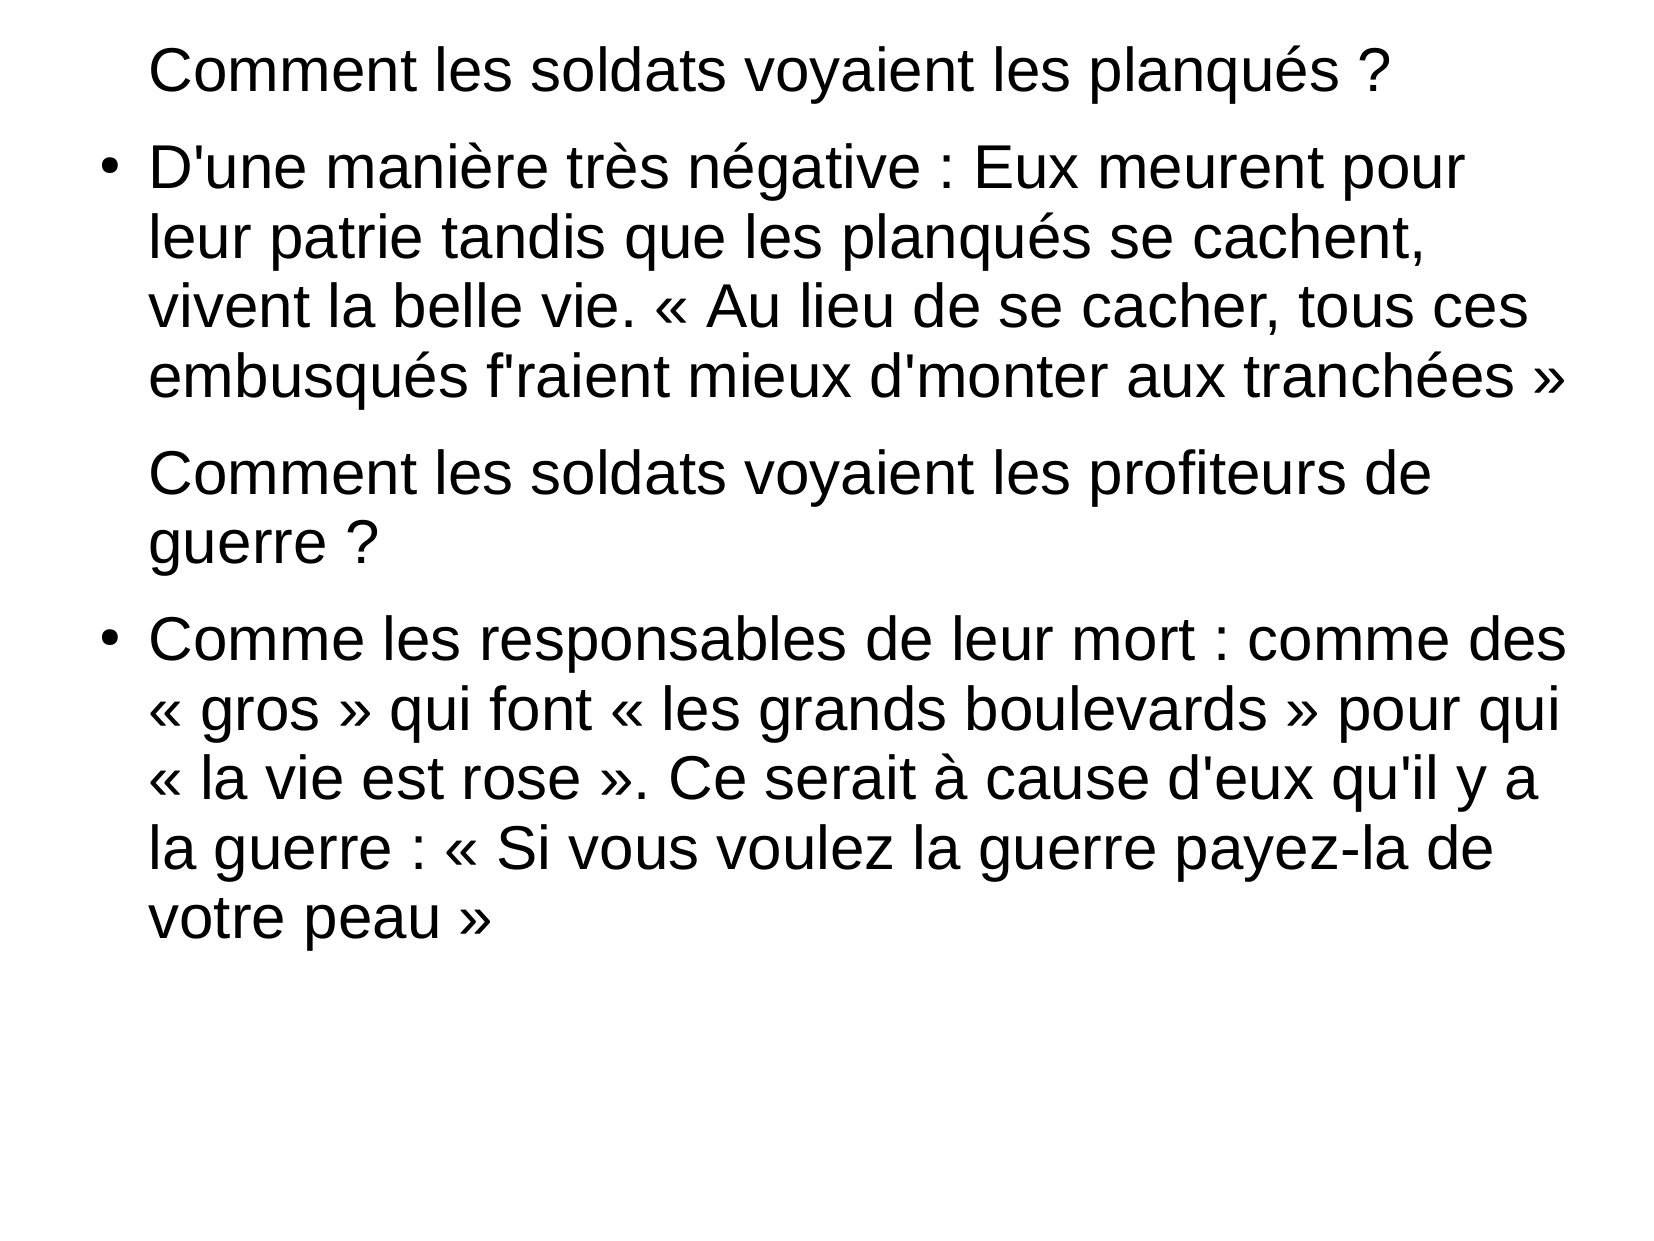

# Comment les soldats voyaient les planqués ?
D'une manière très négative : Eux meurent pour leur patrie tandis que les planqués se cachent, vivent la belle vie. « Au lieu de se cacher, tous ces embusqués f'raient mieux d'monter aux tranchées »
Comment les soldats voyaient les profiteurs de guerre ?
Comme les responsables de leur mort : comme des « gros » qui font « les grands boulevards » pour qui « la vie est rose ». Ce serait à cause d'eux qu'il y a la guerre : « Si vous voulez la guerre payez-la de votre peau »